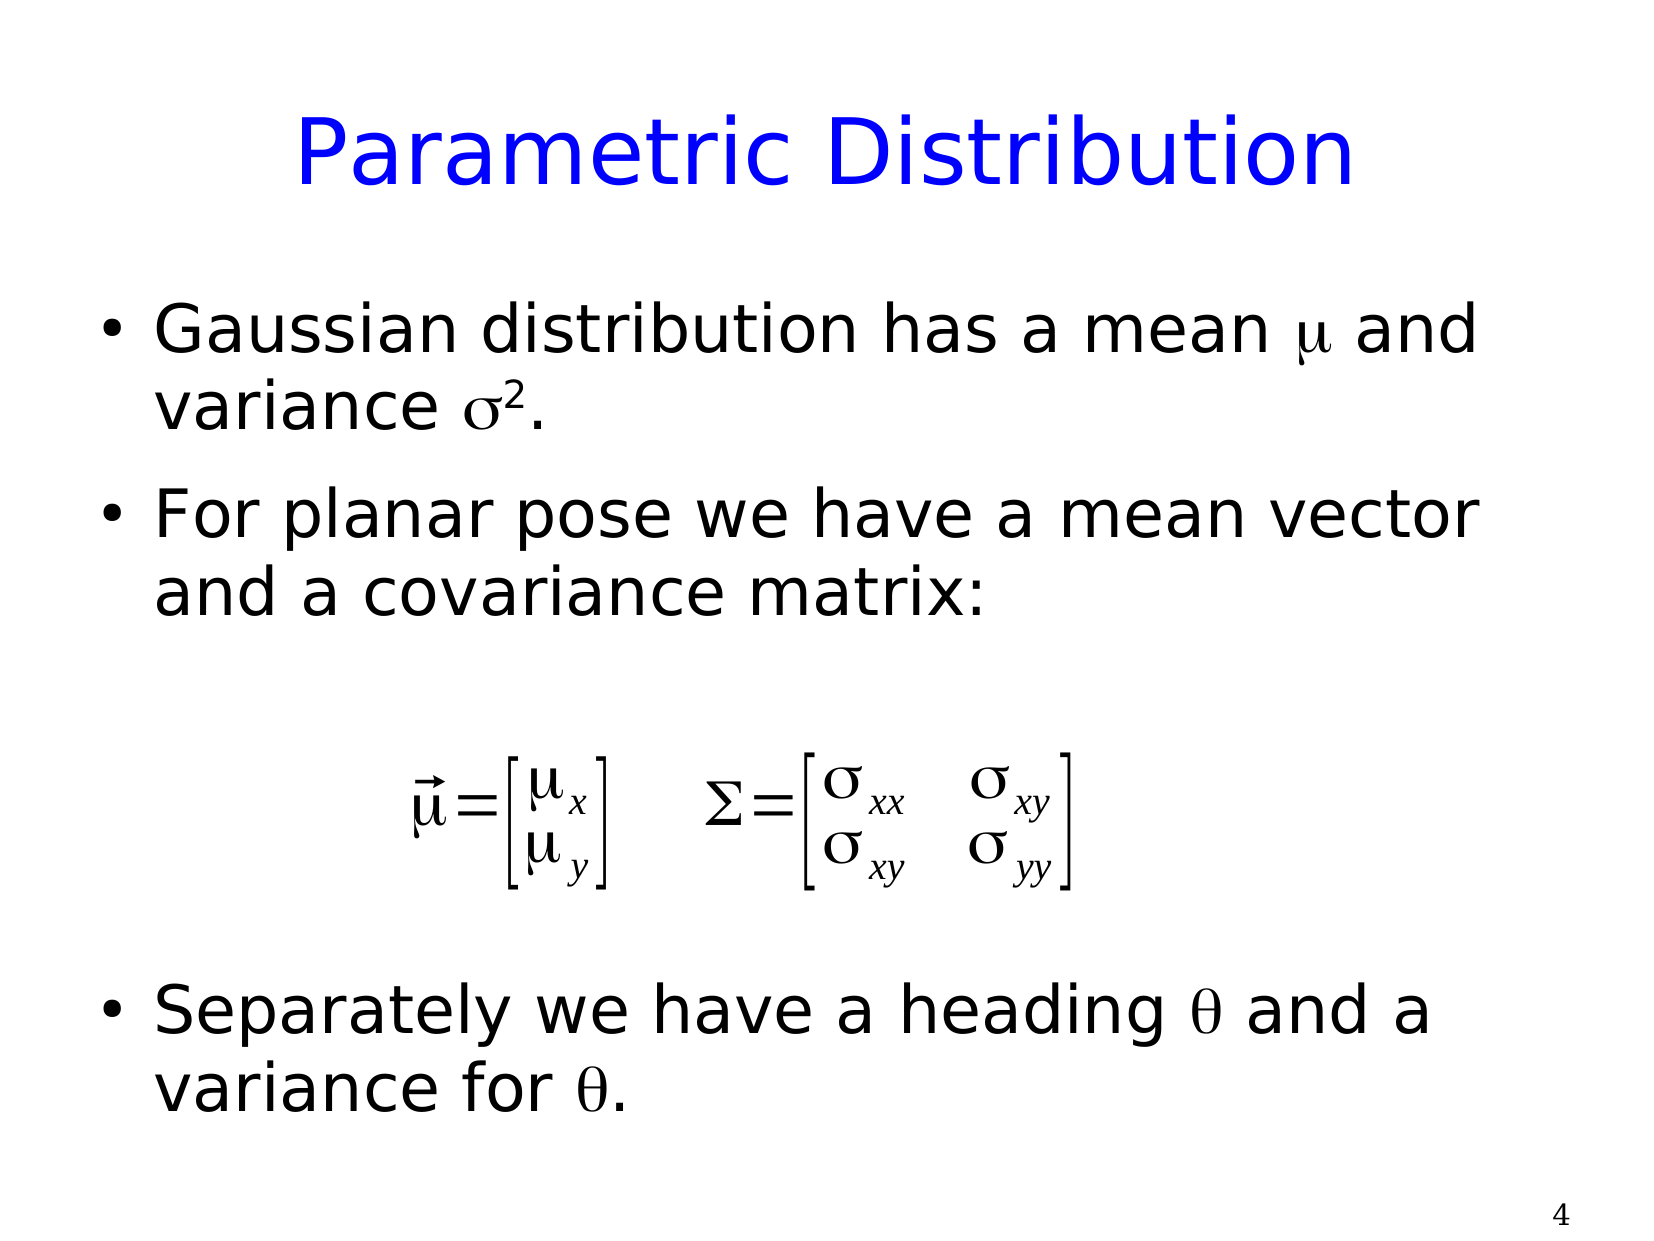

# Parametric Distribution
Gaussian distribution has a mean m and variance s2.
For planar pose we have a mean vector and a covariance matrix:
Separately we have a heading q and a variance for q.
4